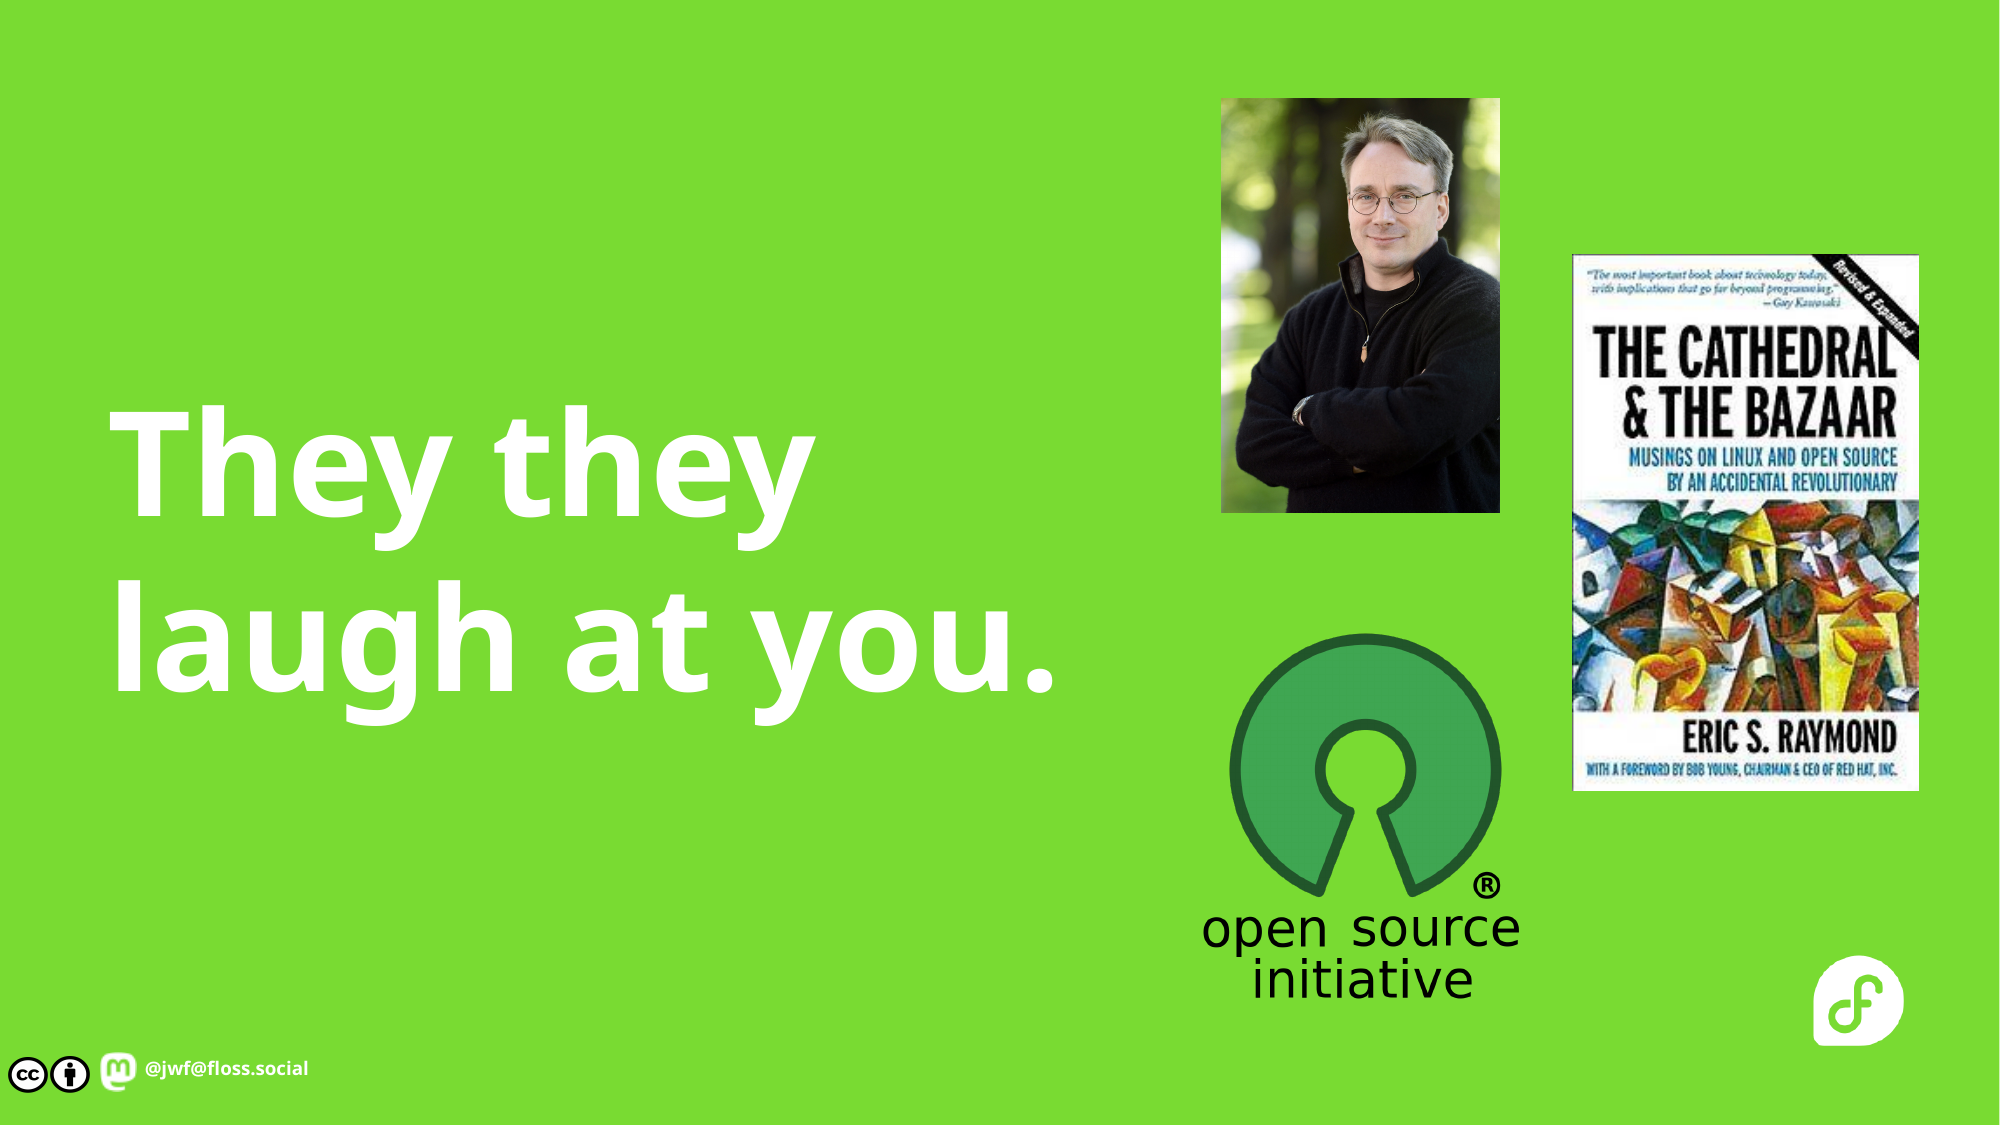

# They they laugh at you.
@jwf@floss.social